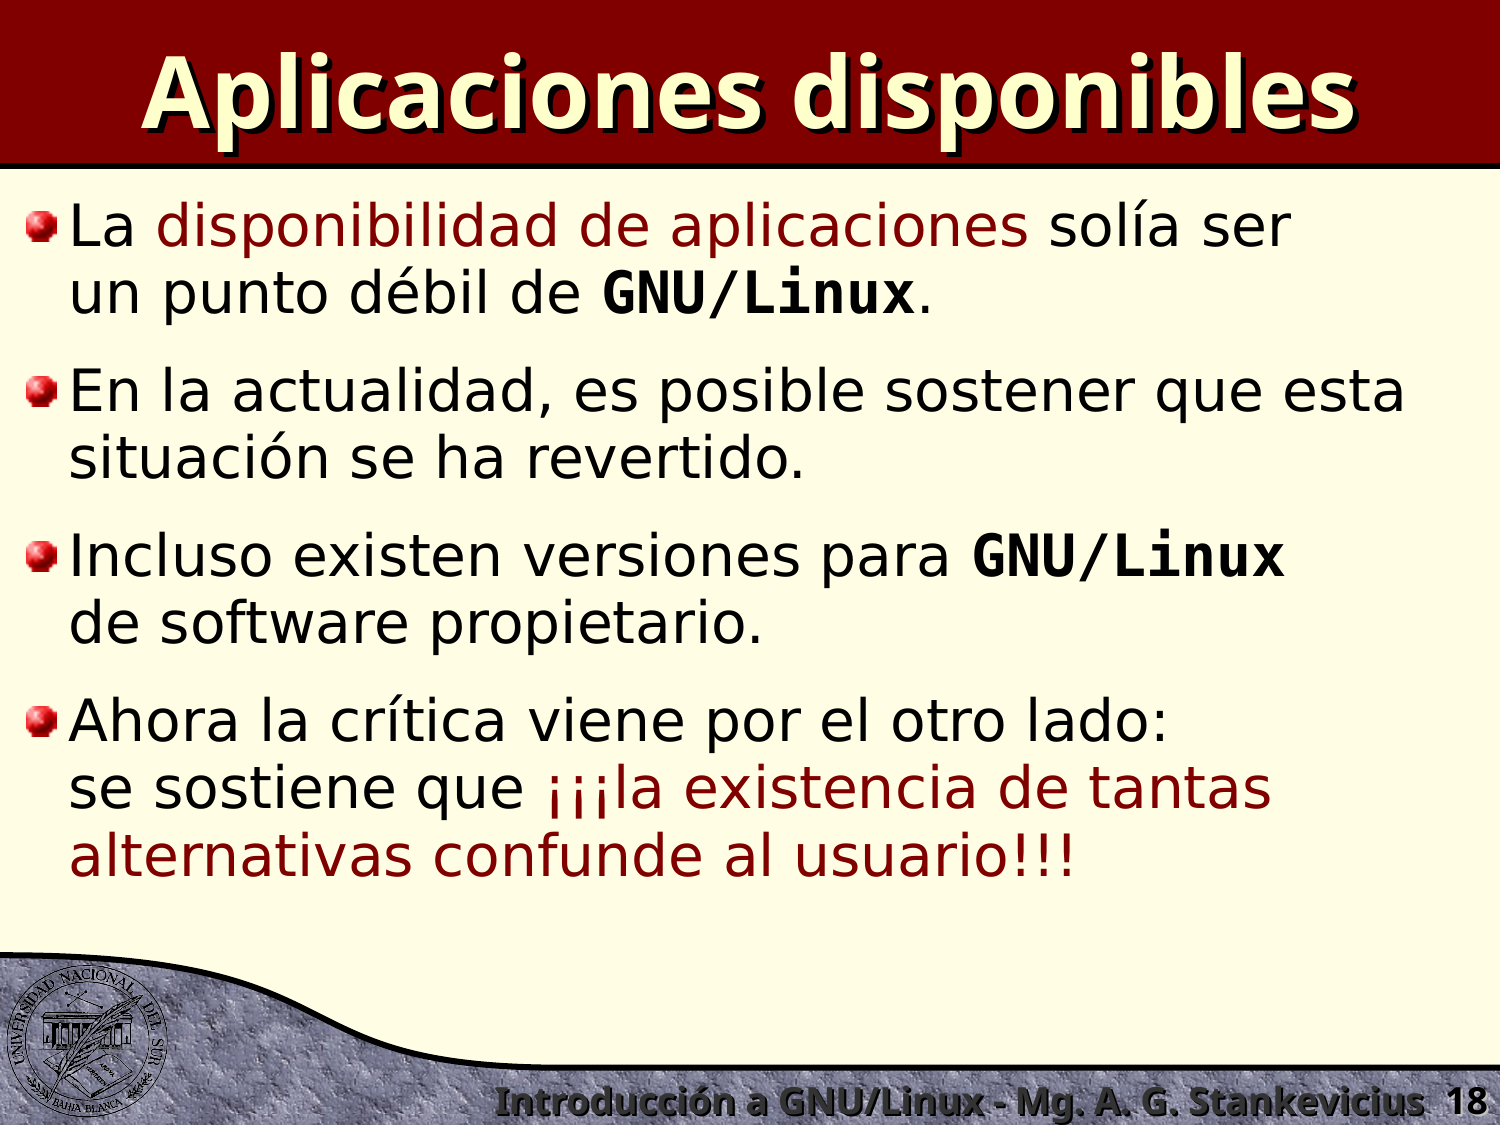

# Aplicaciones disponibles
La disponibilidad de aplicaciones solía ser
un punto débil de GNU/Linux.
En la actualidad, es posible sostener que esta situación se ha revertido.
Incluso existen versiones para GNU/Linux
de software propietario.
Ahora la crítica viene por el otro lado:
se sostiene que ¡¡¡la existencia de tantas
alternativas confunde al usuario!!!
18